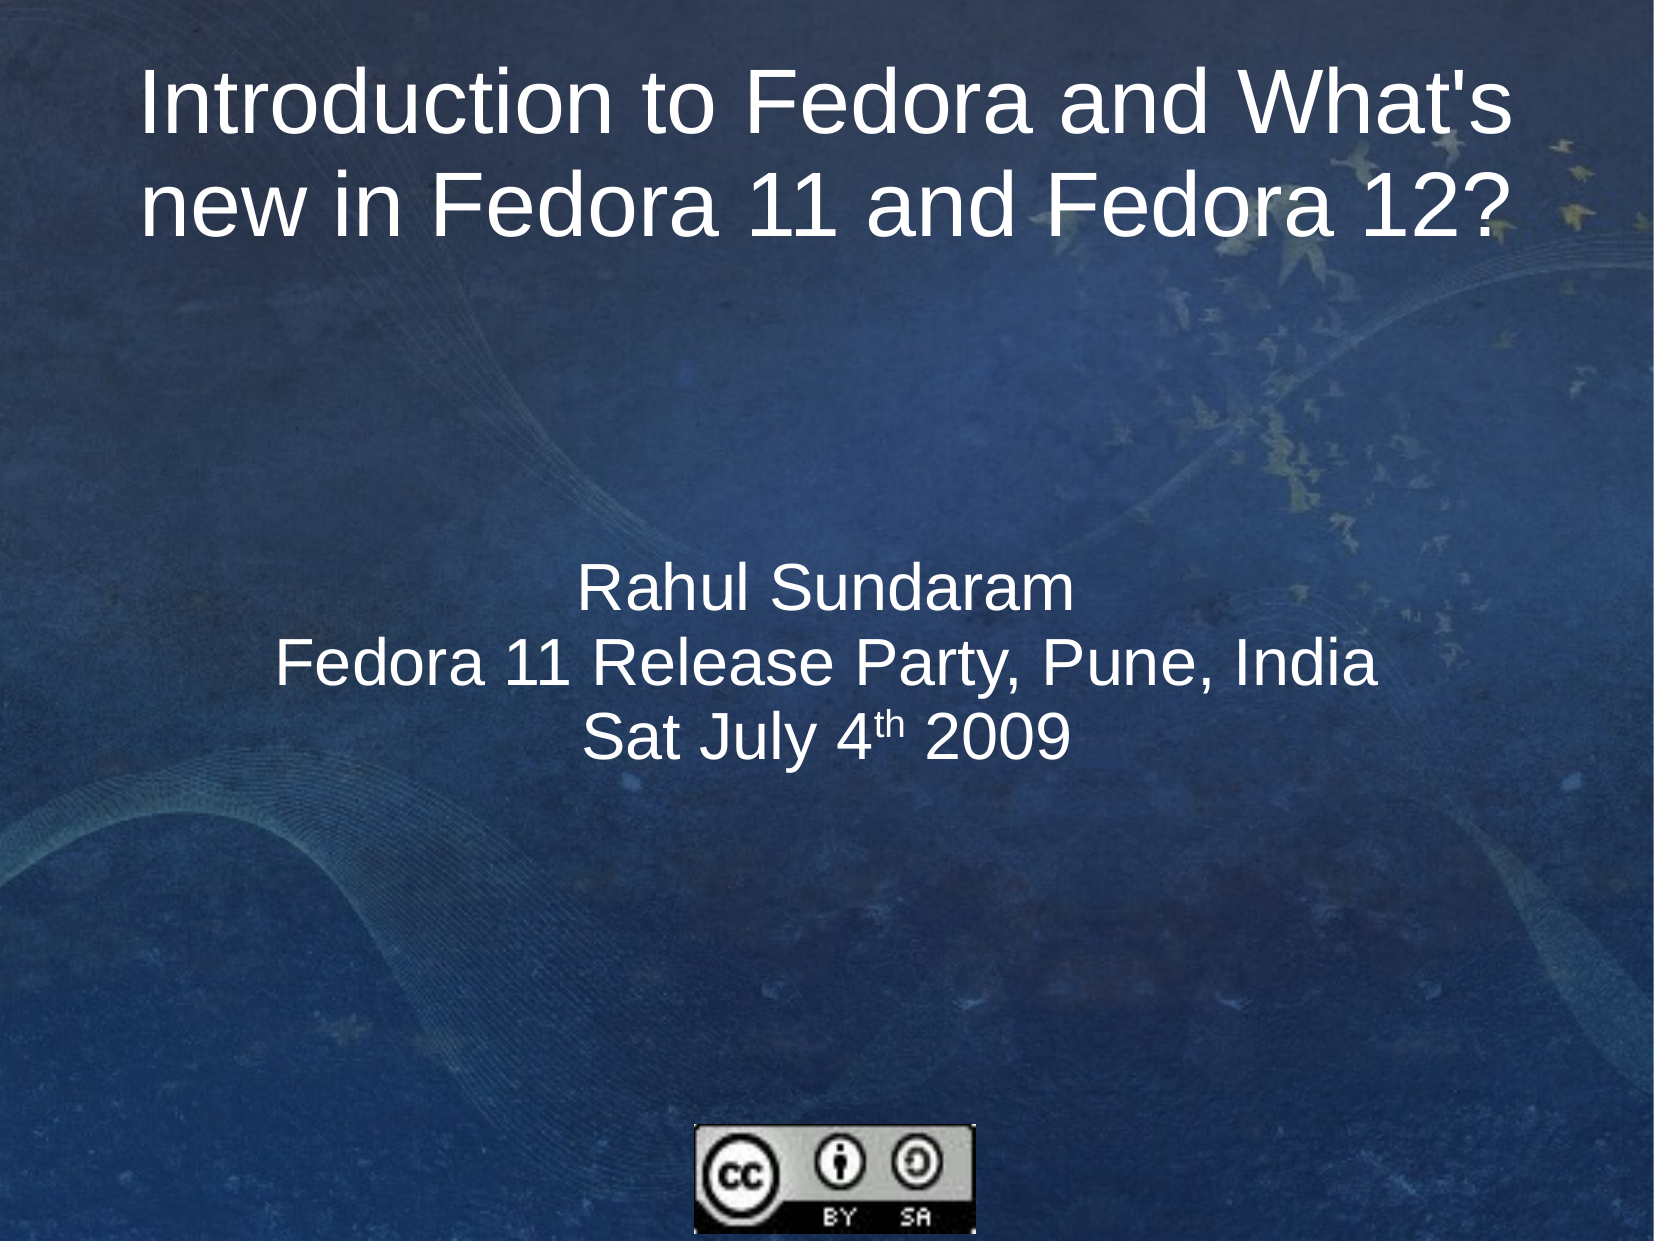

# Introduction to Fedora and What's new in Fedora 11 and Fedora 12?
Rahul Sundaram
Fedora 11 Release Party, Pune, India
Sat July 4th 2009